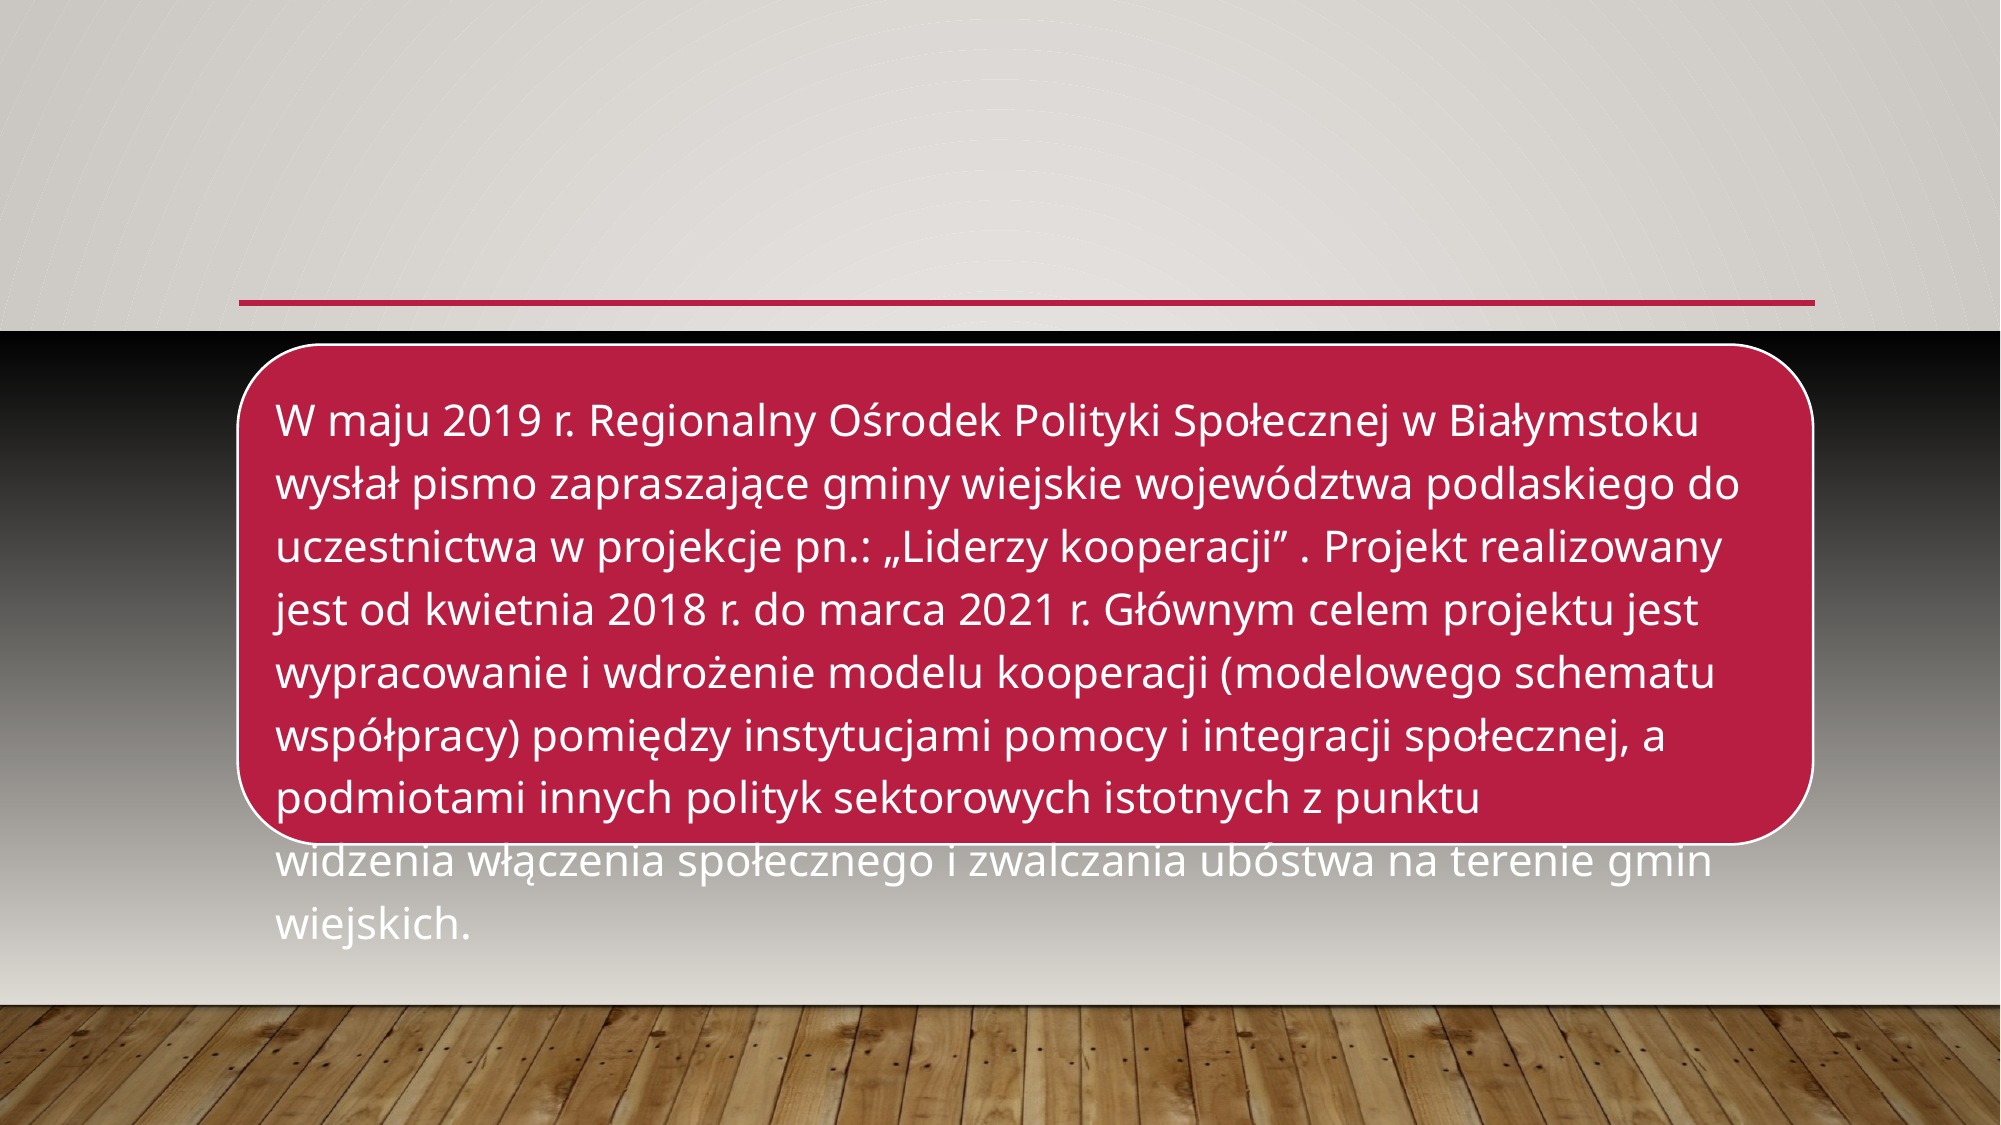

#
W maju 2019 r. Regionalny Ośrodek Polityki Społecznej w Białymstoku wysłał pismo zapraszające gminy wiejskie województwa podlaskiego do uczestnictwa w projekcje pn.: „Liderzy kooperacji’’ . Projekt realizowany jest od kwietnia 2018 r. do marca 2021 r. Głównym celem projektu jest wypracowanie i wdrożenie modelu kooperacji (modelowego schematu współpracy) pomiędzy instytucjami pomocy i integracji społecznej, a podmiotami innych polityk sektorowych istotnych z punktu widzenia włączenia społecznego i zwalczania ubóstwa na terenie gmin wiejskich.